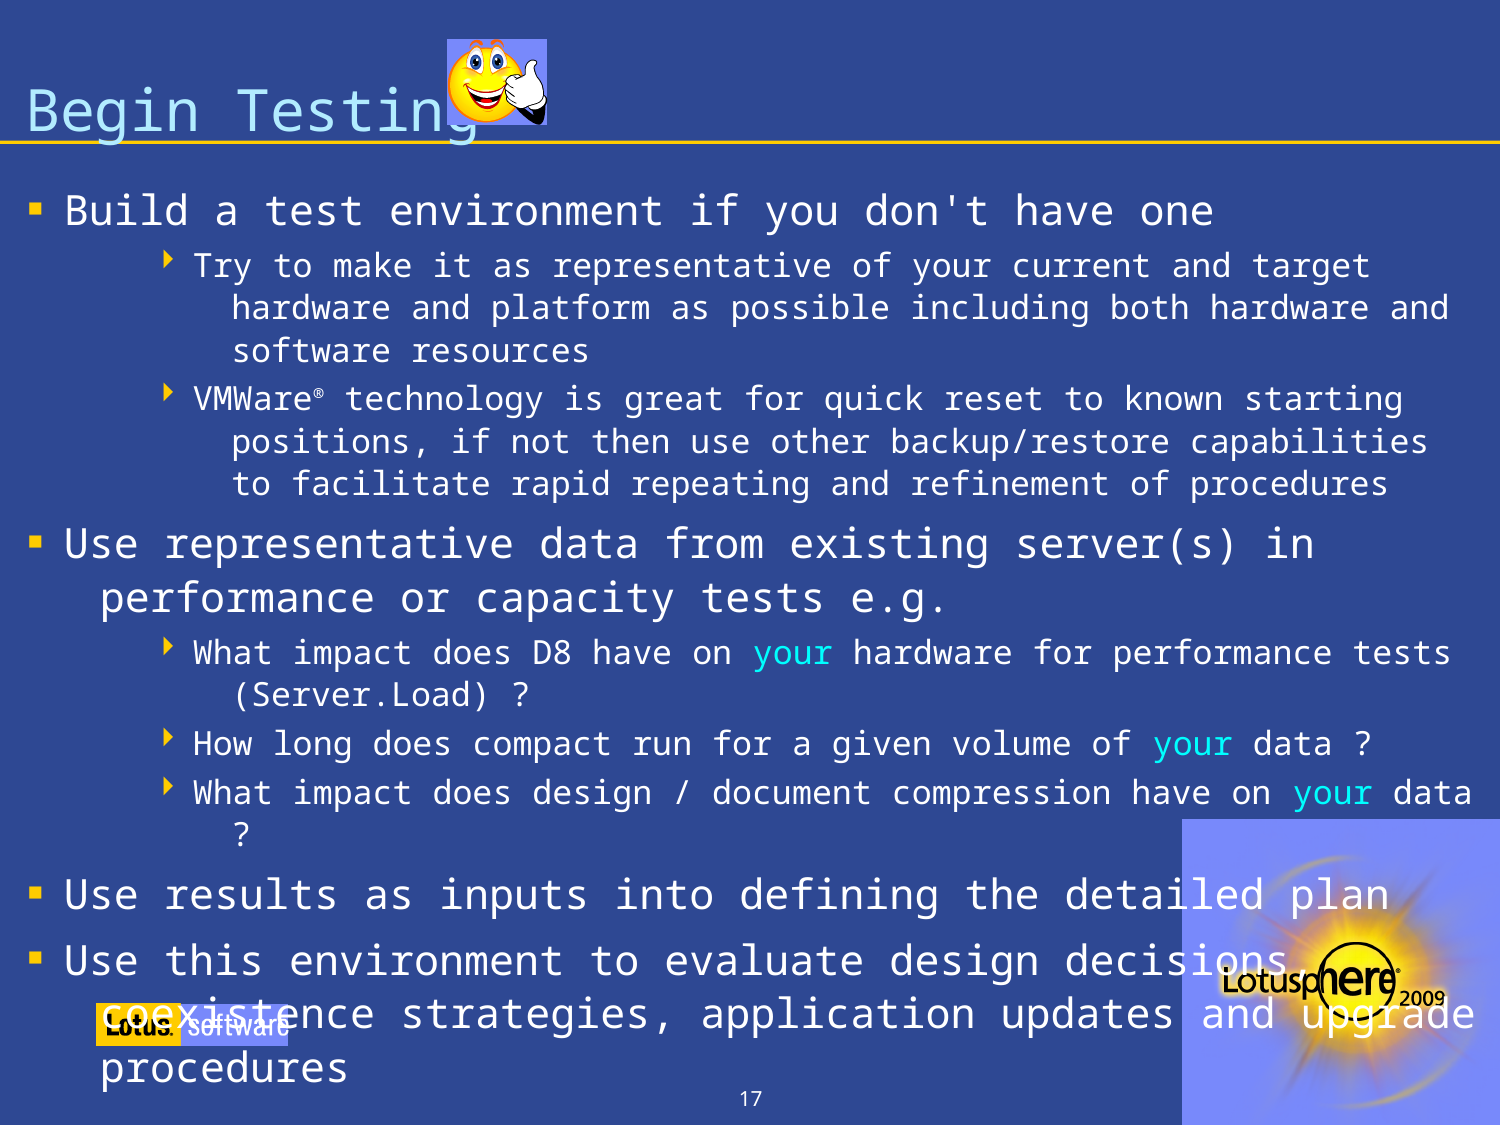

# Begin Testing
Build a test environment if you don't have one
Try to make it as representative of your current and target hardware and platform as possible including both hardware and software resources
VMWare® technology is great for quick reset to known starting positions, if not then use other backup/restore capabilities to facilitate rapid repeating and refinement of procedures
Use representative data from existing server(s) in performance or capacity tests e.g.
What impact does D8 have on your hardware for performance tests (Server.Load) ?
How long does compact run for a given volume of your data ?
What impact does design / document compression have on your data ?
Use results as inputs into defining the detailed plan
Use this environment to evaluate design decisions, coexistence strategies, application updates and upgrade procedures
17